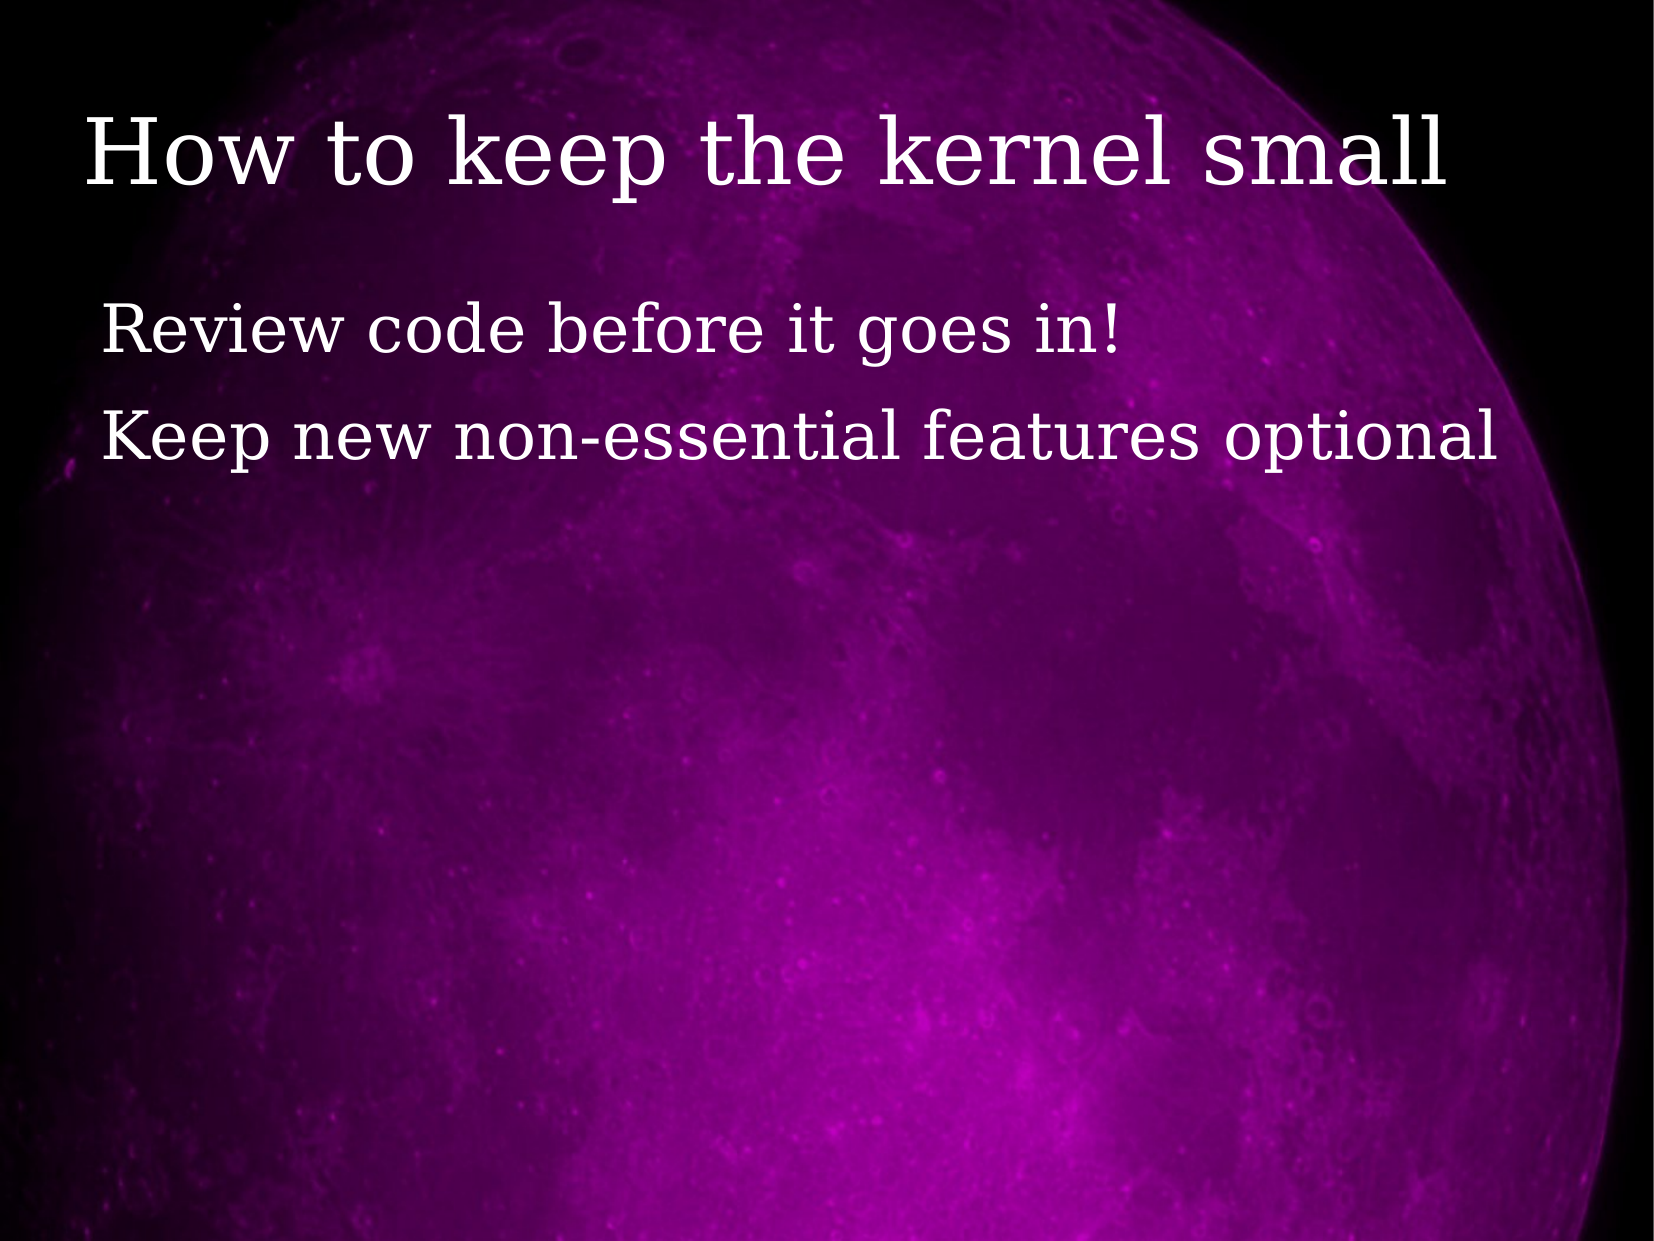

# How to keep the kernel small
Review code before it goes in!
Keep new non-essential features optional